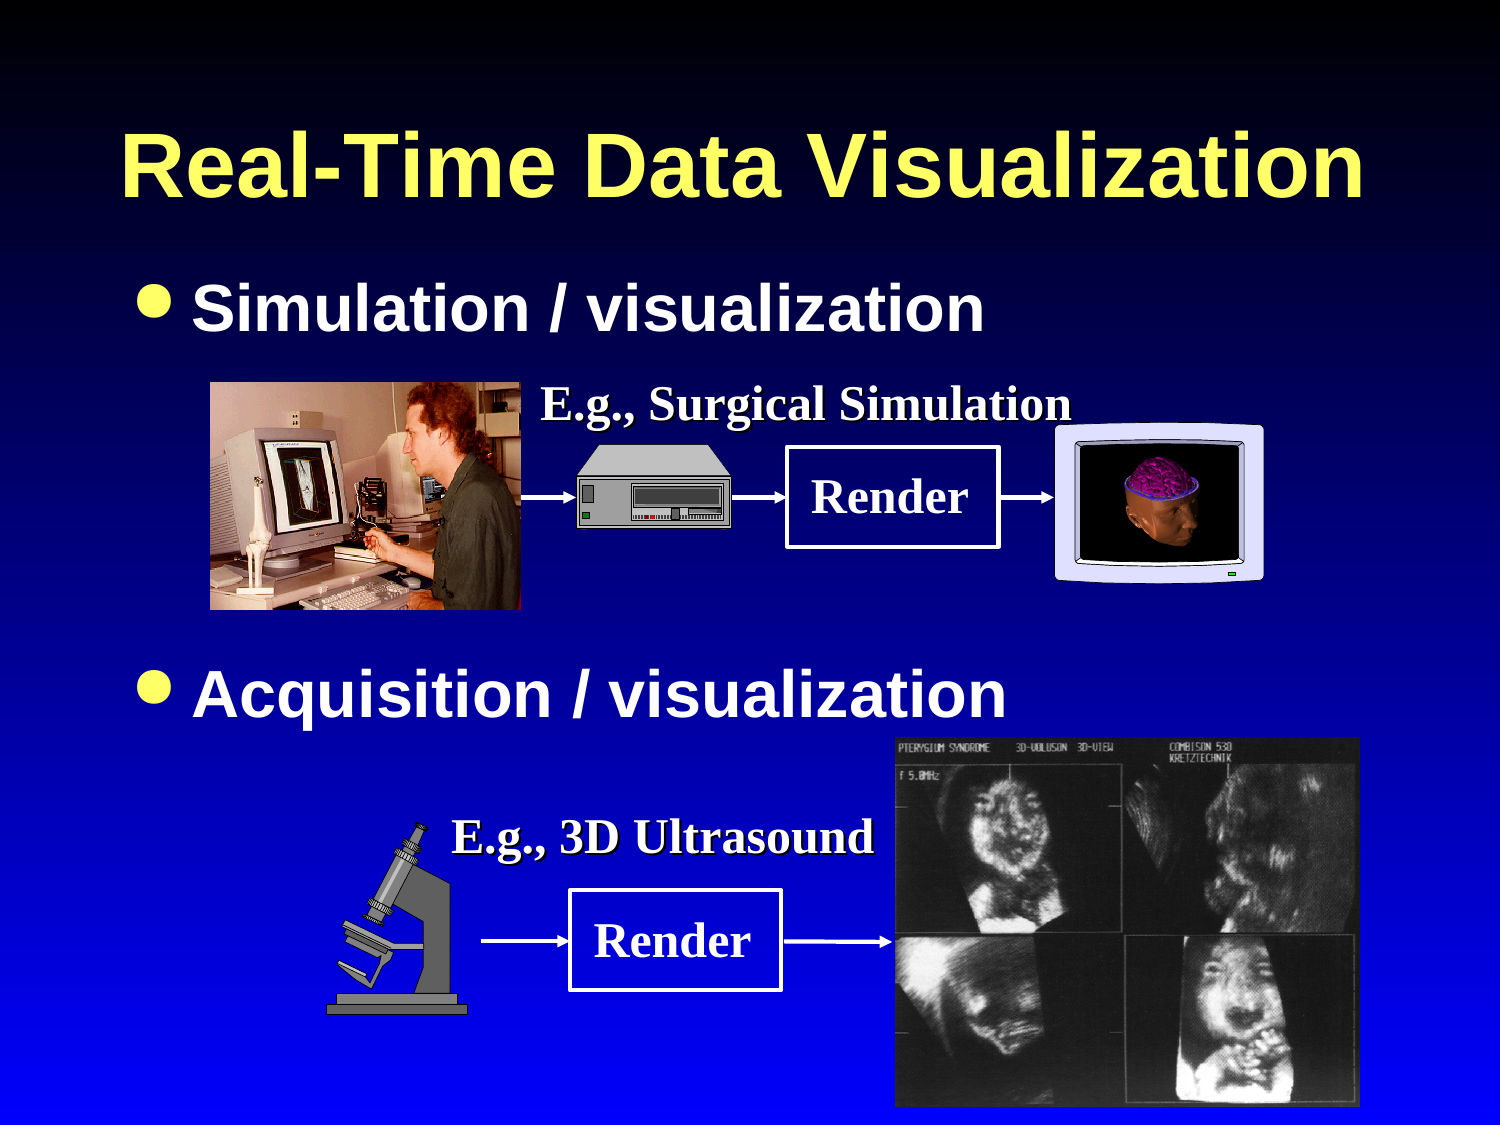

# Real-Time Data Visualization
Simulation / visualization
Acquisition / visualization
E.g., Surgical Simulation
Render
E.g., 3D Ultrasound
Render